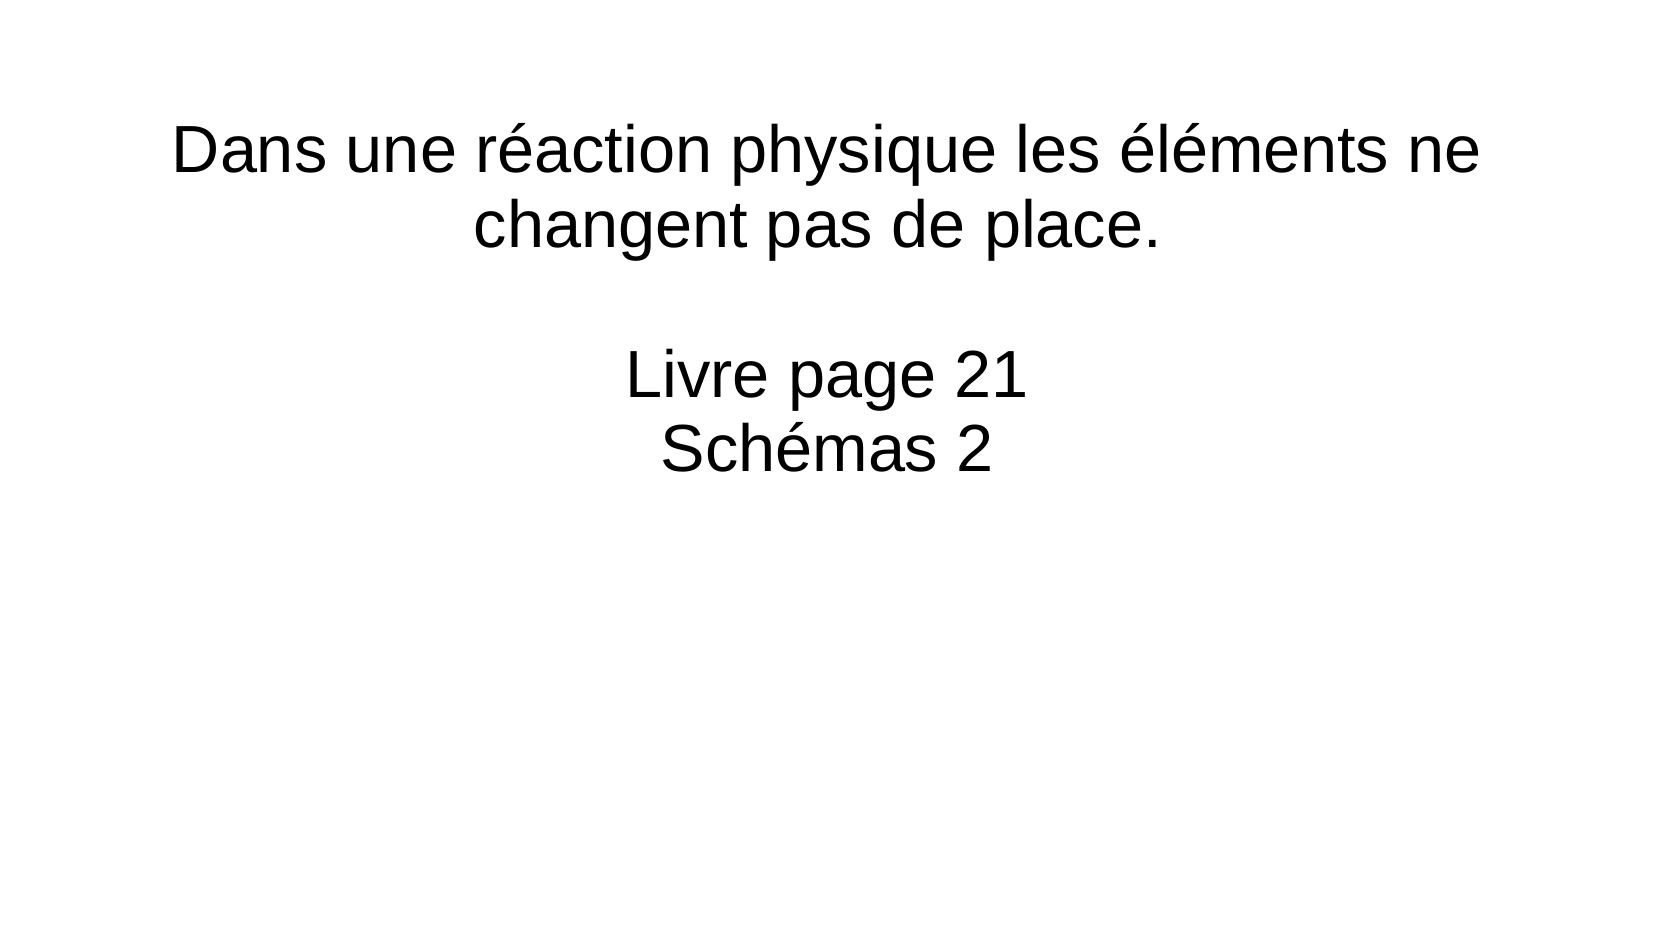

# Dans une réaction physique les éléments ne changent pas de place.
Livre page 21
Schémas 2